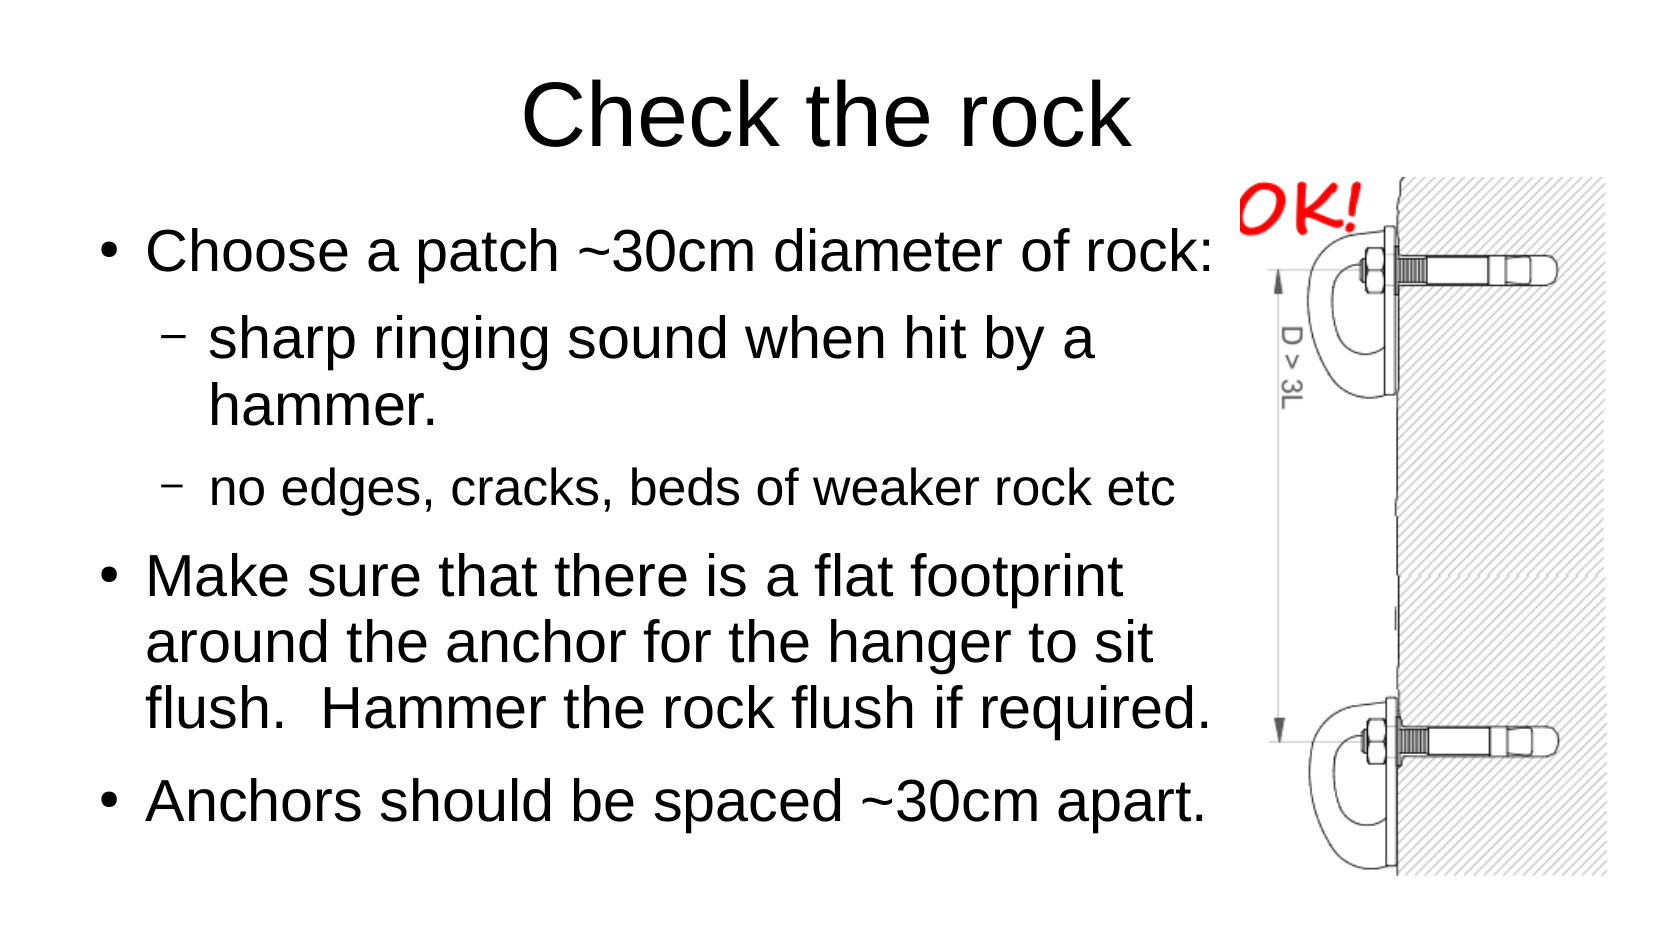

# Check the rock
Choose a patch ~30cm diameter of rock:
sharp ringing sound when hit by a hammer.
no edges, cracks, beds of weaker rock etc
Make sure that there is a flat footprint around the anchor for the hanger to sit flush. Hammer the rock flush if required.
Anchors should be spaced ~30cm apart.